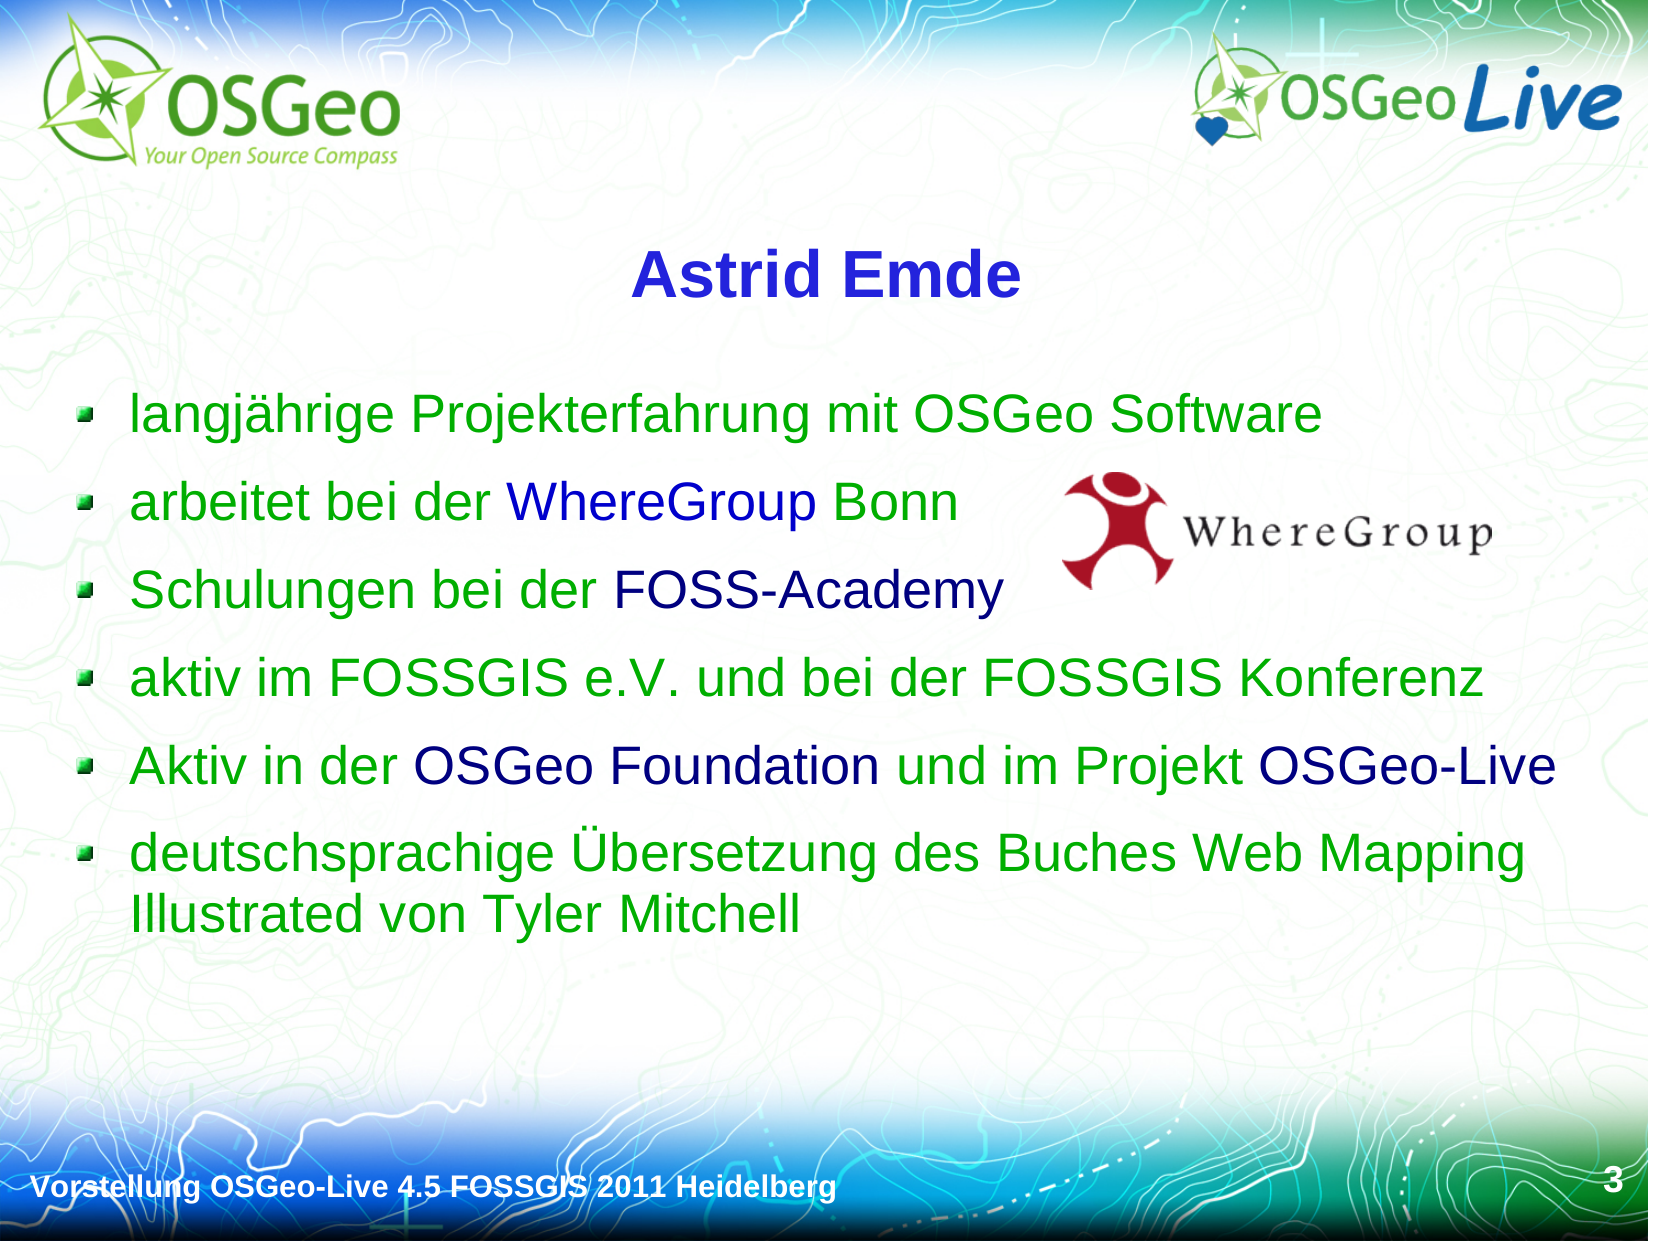

# Astrid Emde
langjährige Projekterfahrung mit OSGeo Software
arbeitet bei der WhereGroup Bonn
Schulungen bei der FOSS-Academy
aktiv im FOSSGIS e.V. und bei der FOSSGIS Konferenz
Aktiv in der OSGeo Foundation und im Projekt OSGeo-Live
deutschsprachige Übersetzung des Buches Web Mapping Illustrated von Tyler Mitchell